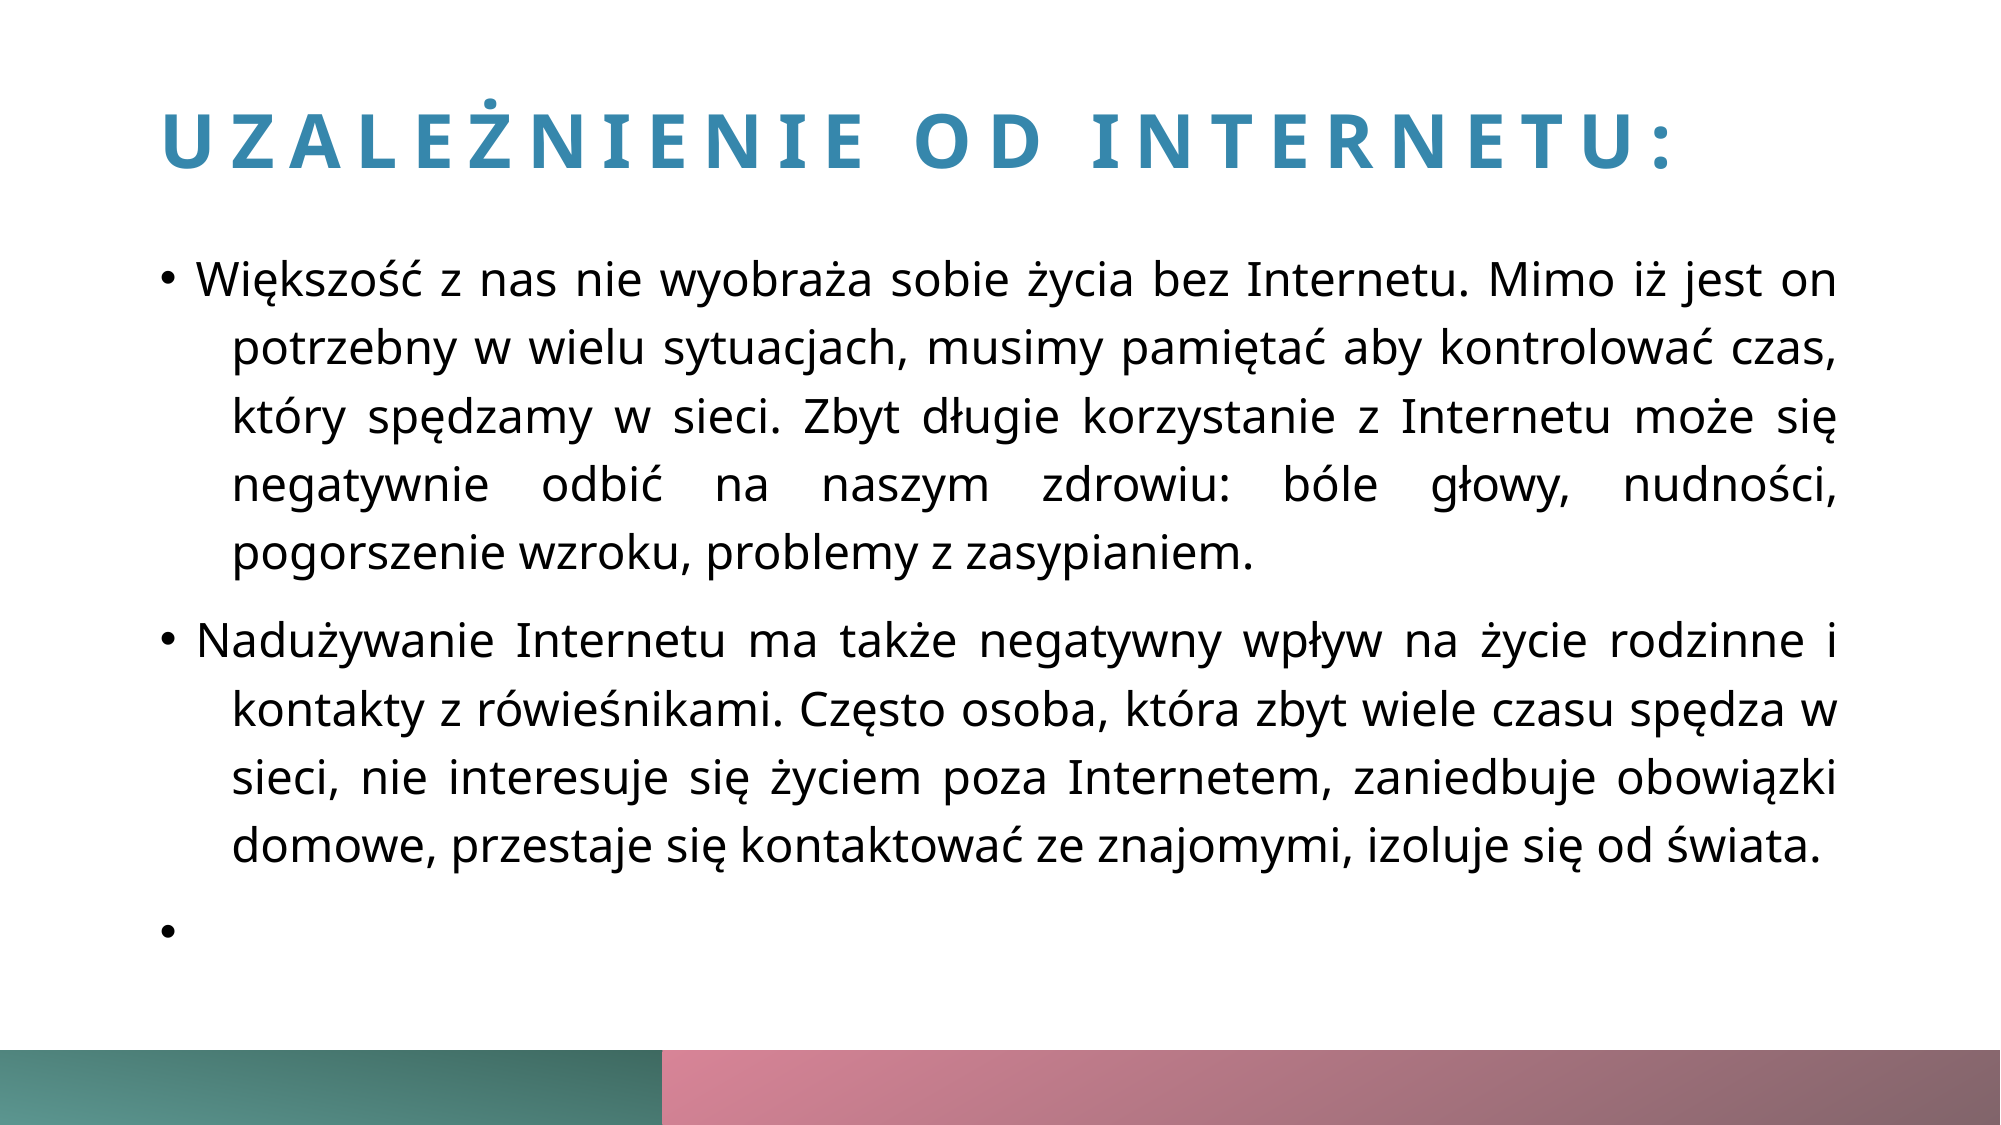

# Uzależnienie od Internetu:
Większość z nas nie wyobraża sobie życia bez Internetu. Mimo iż jest on potrzebny w wielu sytuacjach, musimy pamiętać aby kontrolować czas, który spędzamy w sieci. Zbyt długie korzystanie z Internetu może się negatywnie odbić na naszym zdrowiu: bóle głowy, nudności, pogorszenie wzroku, problemy z zasypianiem.
Nadużywanie Internetu ma także negatywny wpływ na życie rodzinne i kontakty z rówieśnikami. Często osoba, która zbyt wiele czasu spędza w sieci, nie interesuje się życiem poza Internetem, zaniedbuje obowiązki domowe, przestaje się kontaktować ze znajomymi, izoluje się od świata.